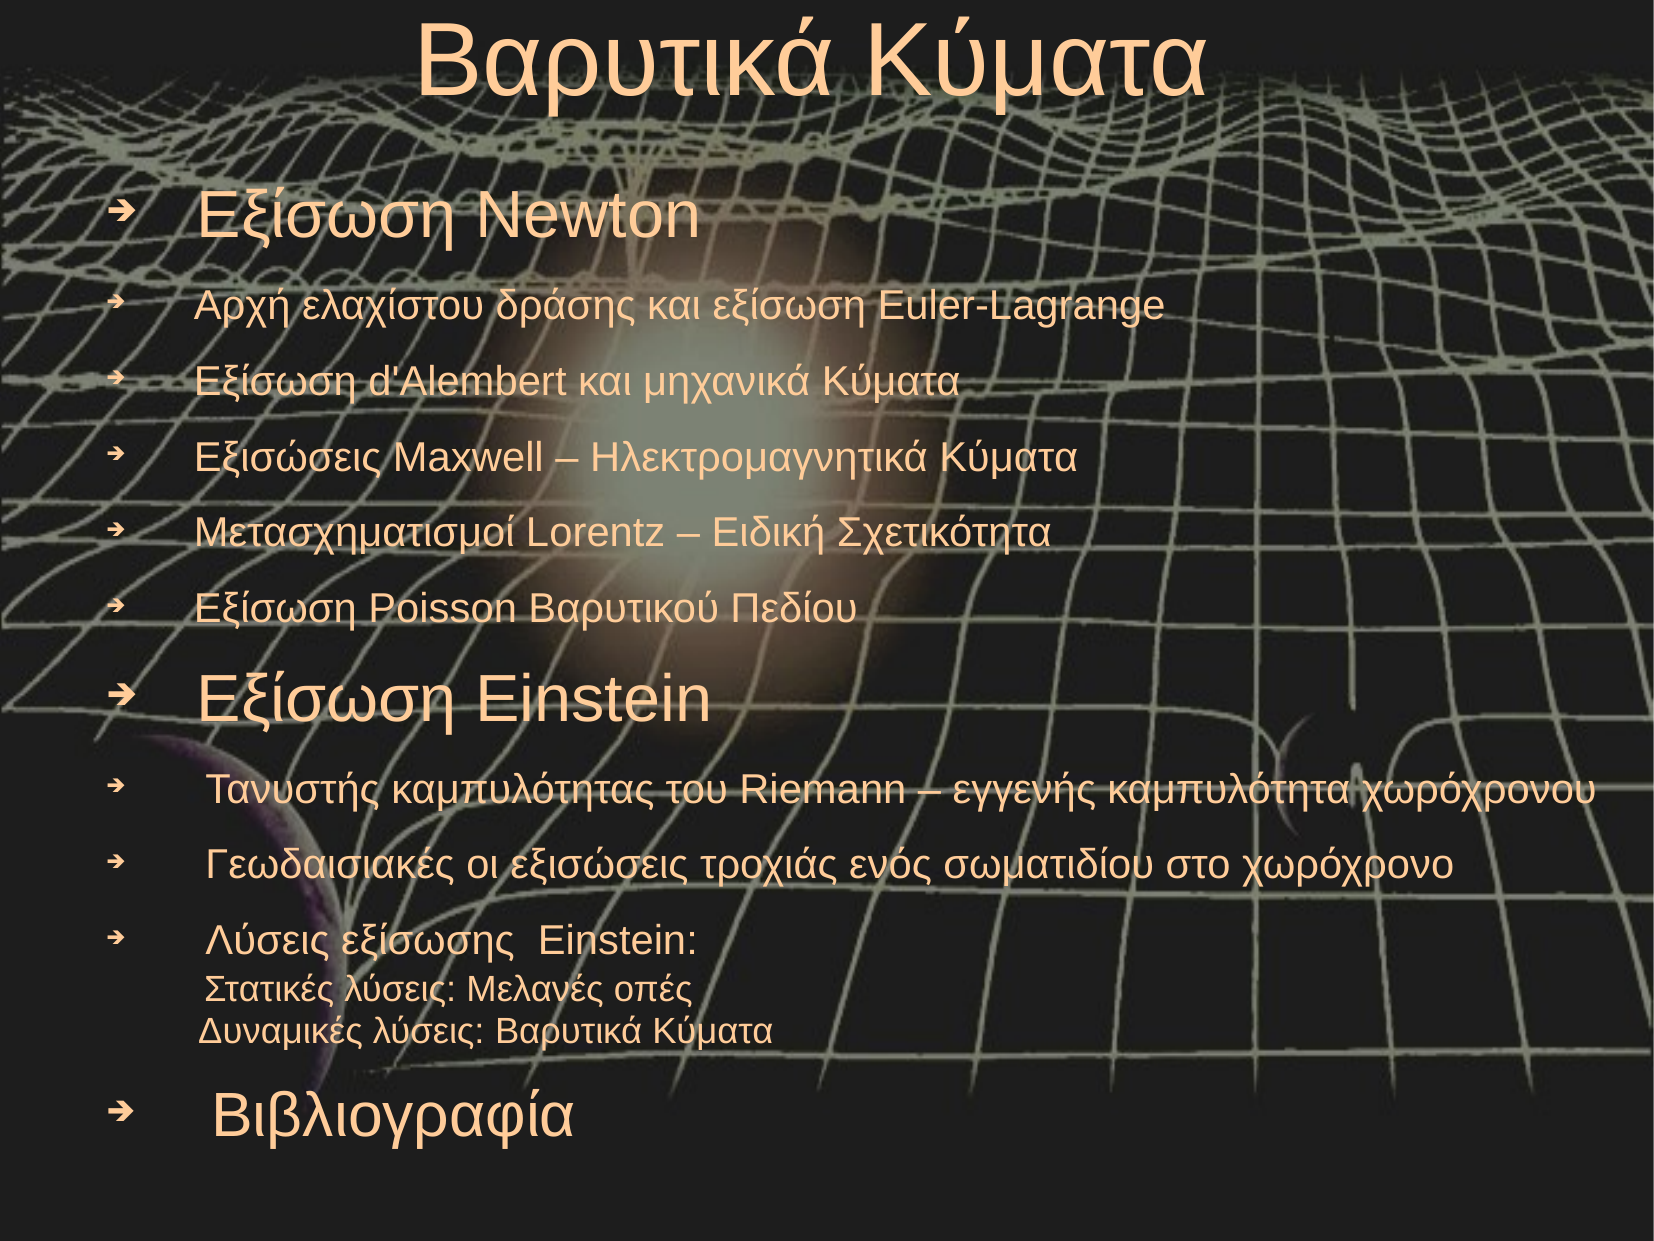

# Βαρυτικά Κύματα
 Εξίσωση Newton
 Αρχή ελαχίστου δράσης και εξίσωση Euler-Lagrange
 Εξίσωση d'Alembert και μηχανικά Κύματα
 Εξισώσεις Maxwell – Hλεκτρομαγνητικά Κύματα
 Μετασχηματισμοί Lorentz – Ειδική Σχετικότητα
 Εξίσωση Poisson Βαρυτικού Πεδίου
 Εξίσωση Einstein
 Τανυστής καμπυλότητας του Riemann – εγγενής καμπυλότητα χωρόχρονου
 Γεωδαισιακές οι εξισώσεις τροχιάς ενός σωματιδίου στο χωρόχρονο
 Λύσεις εξίσωσης Einstein:
 Στατικές λύσεις: Μελανές οπές
 Δυναμικές λύσεις: Βαρυτικά Κύματα
 Βιβλιογραφία